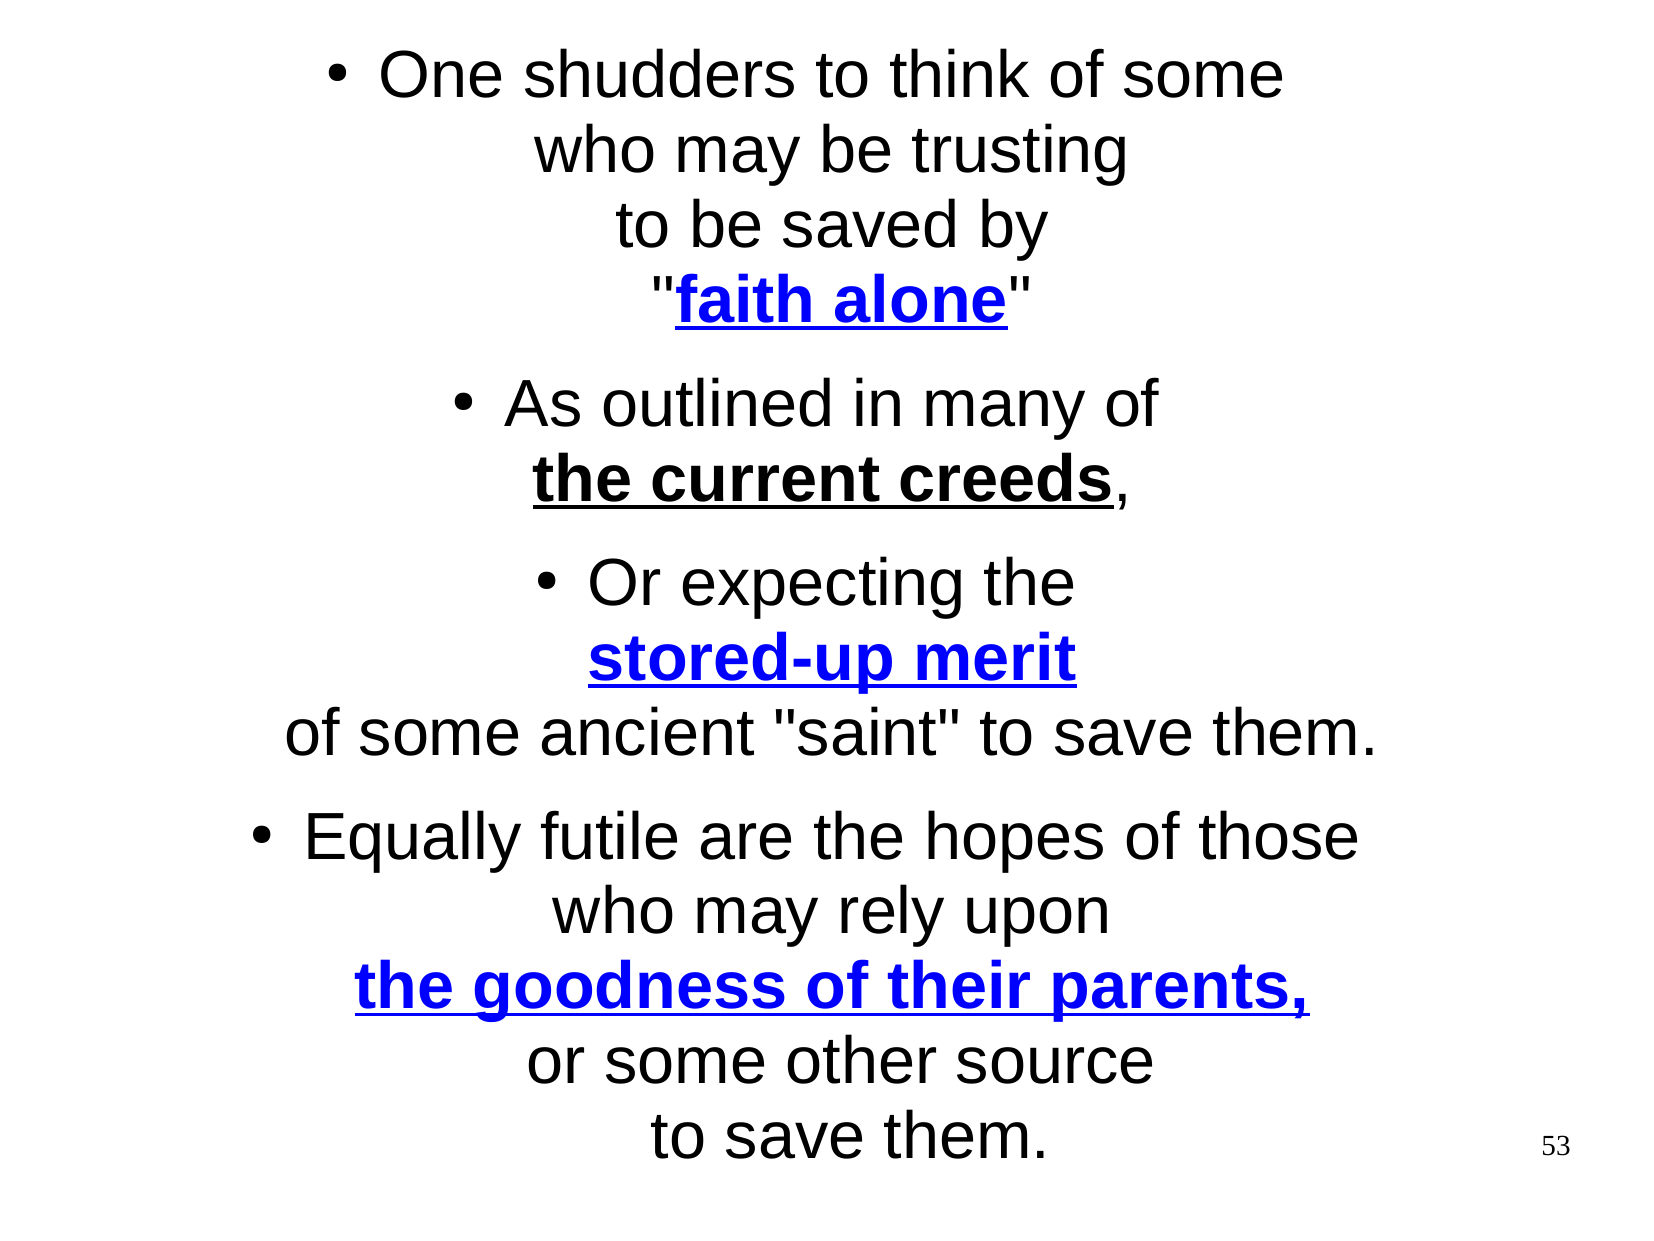

# One shudders to think of some who may be trusting to be saved by "faith alone"
As outlined in many of
the current creeds,
Or expecting the
stored-up merit
of some ancient "saint" to save them.
Equally futile are the hopes of those
who may rely upon
the goodness of their parents,
or some other source
 to save them.
53